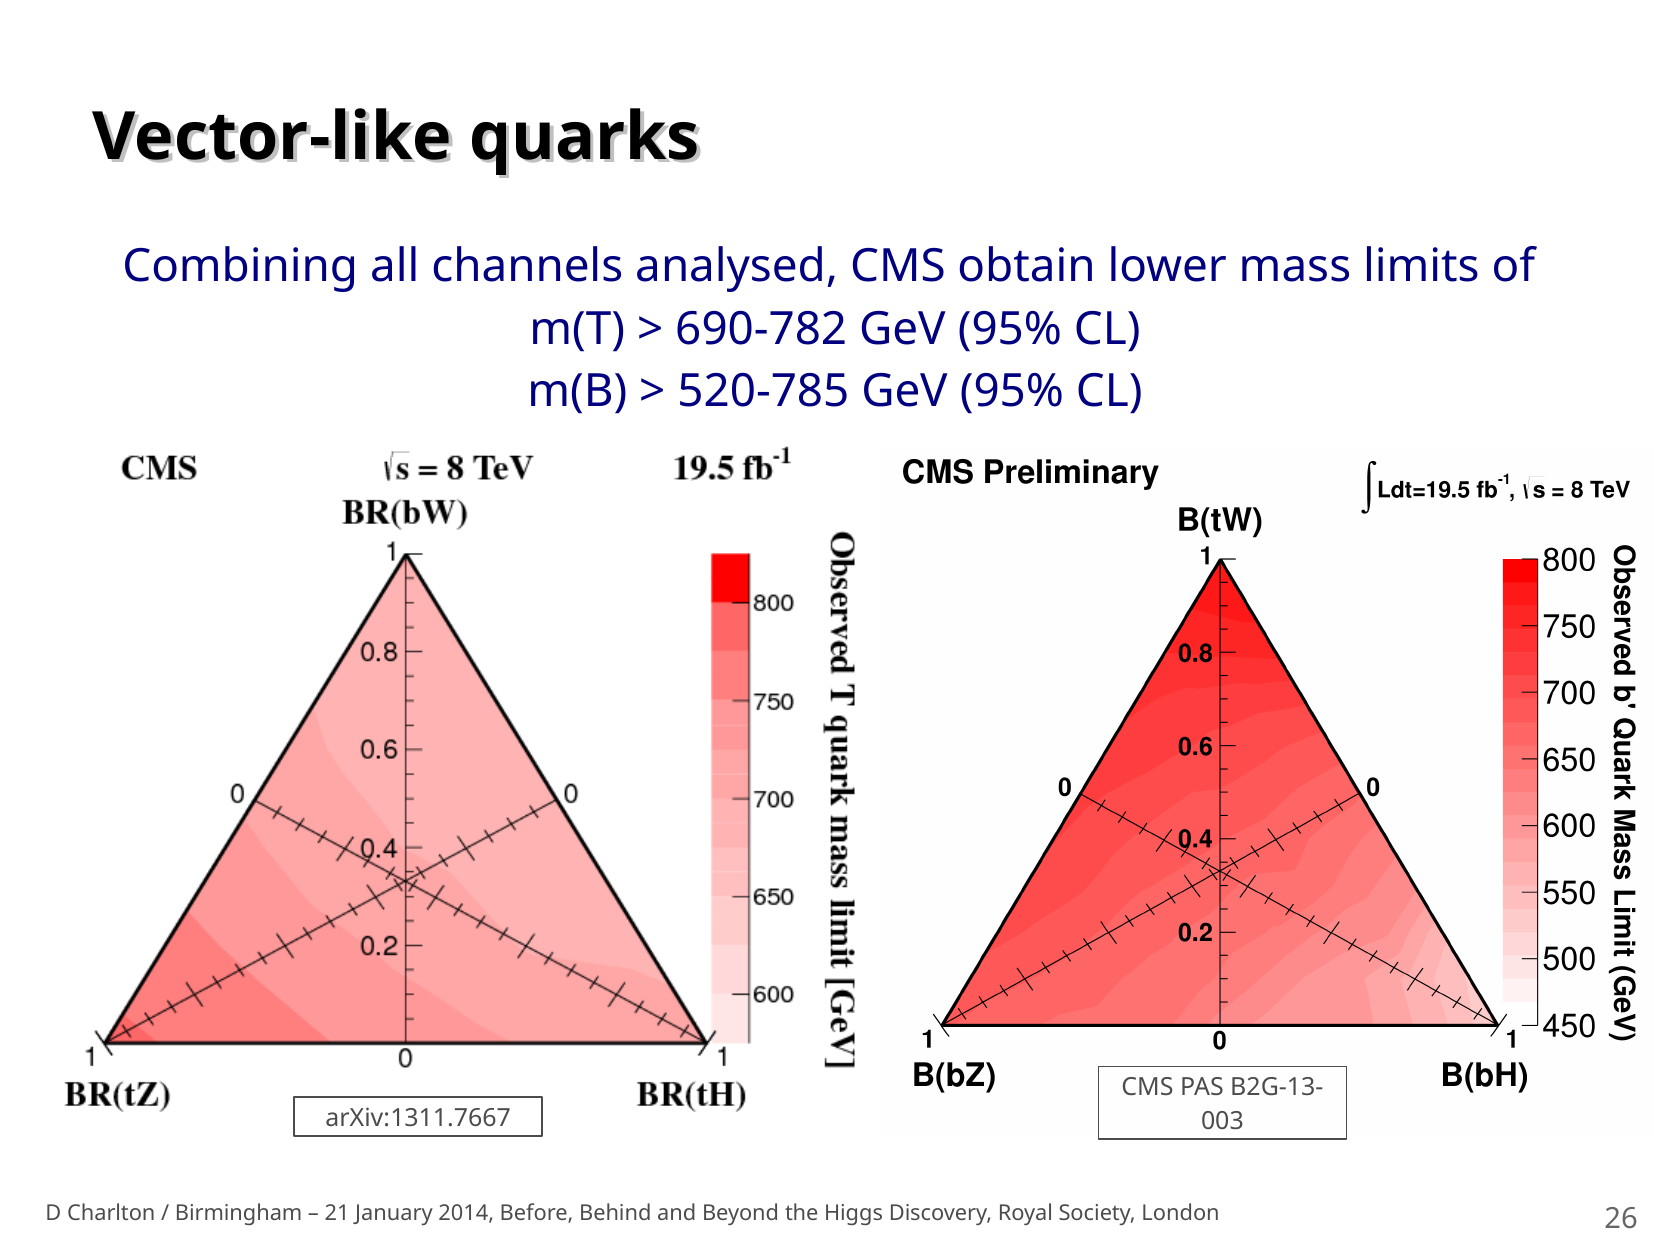

Vector-like quarks
Combining all channels analysed, CMS obtain lower mass limits of
m(T) > 690-782 GeV (95% CL)
m(B) > 520-785 GeV (95% CL)
CMS PAS B2G-13-003
arXiv:1311.7667